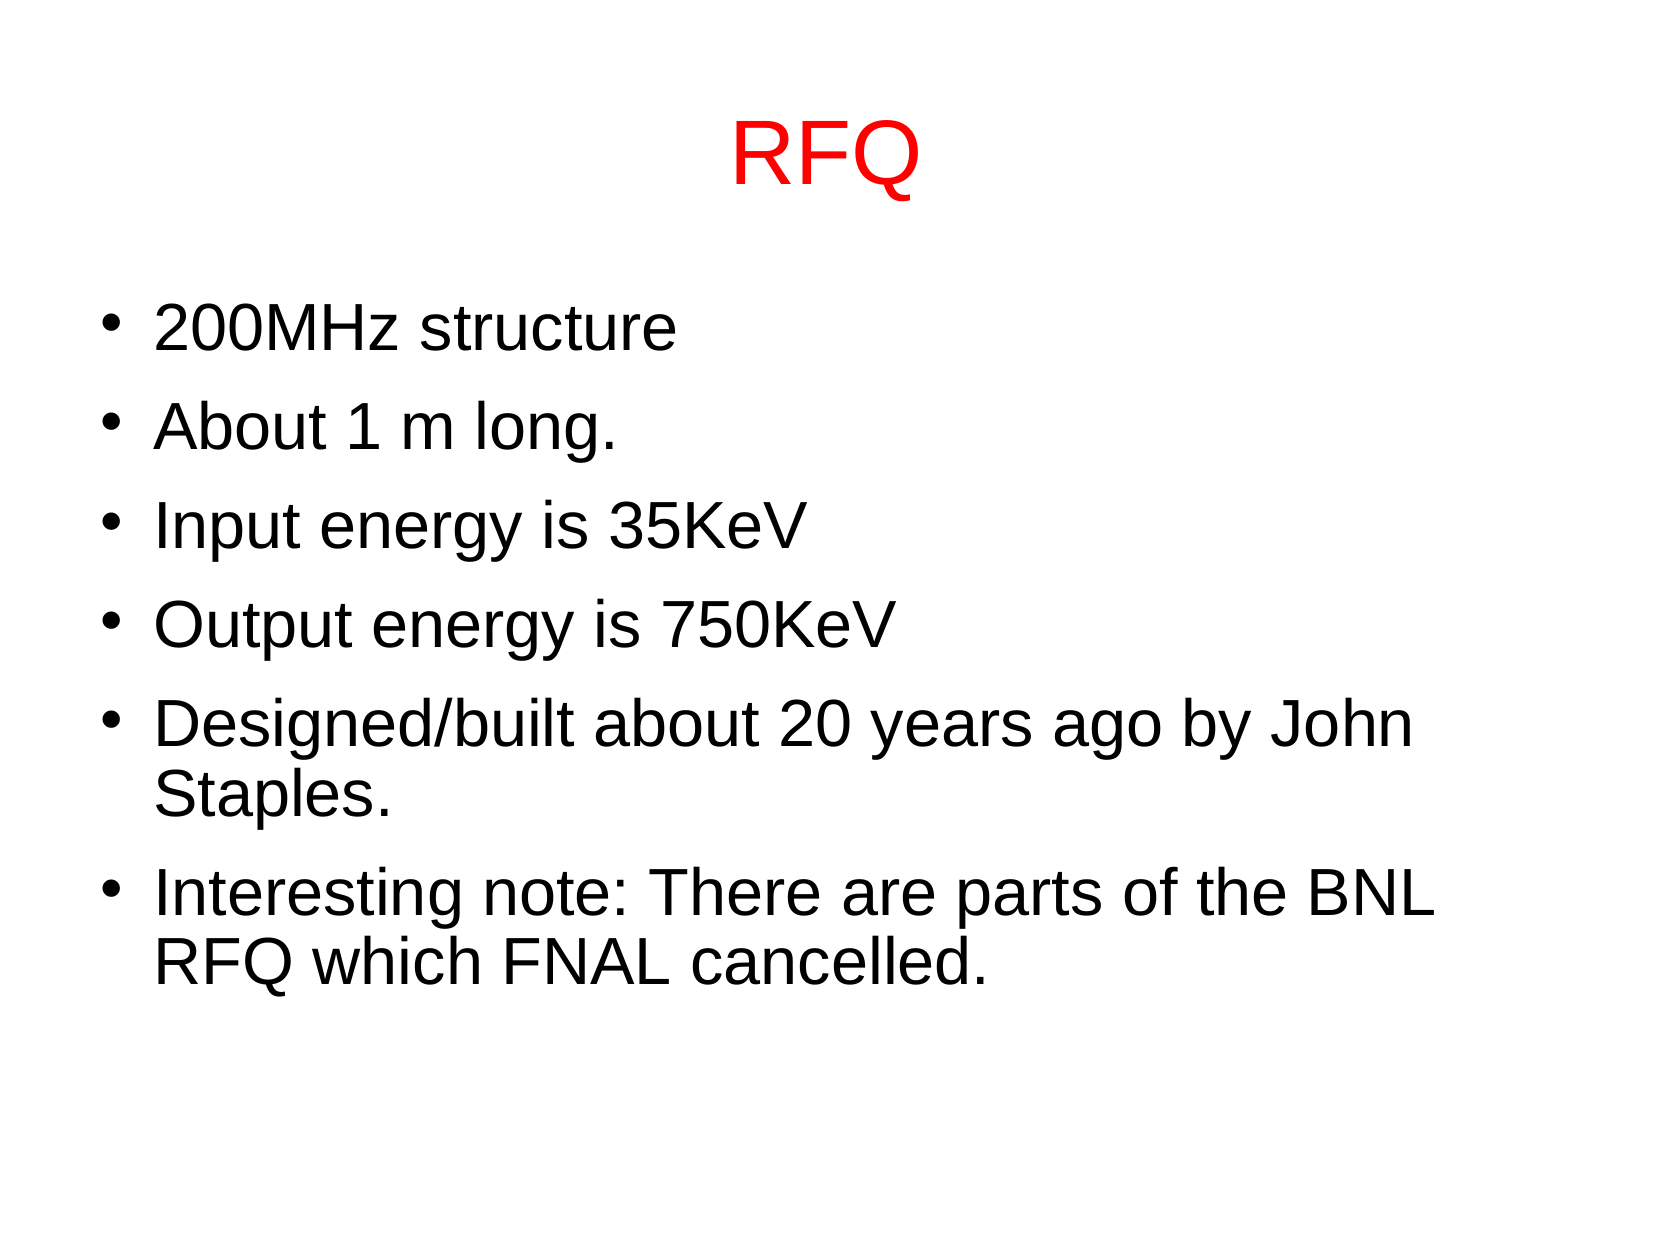

# RFQ
200MHz structure
About 1 m long.
Input energy is 35KeV
Output energy is 750KeV
Designed/built about 20 years ago by John Staples.
Interesting note: There are parts of the BNL RFQ which FNAL cancelled.